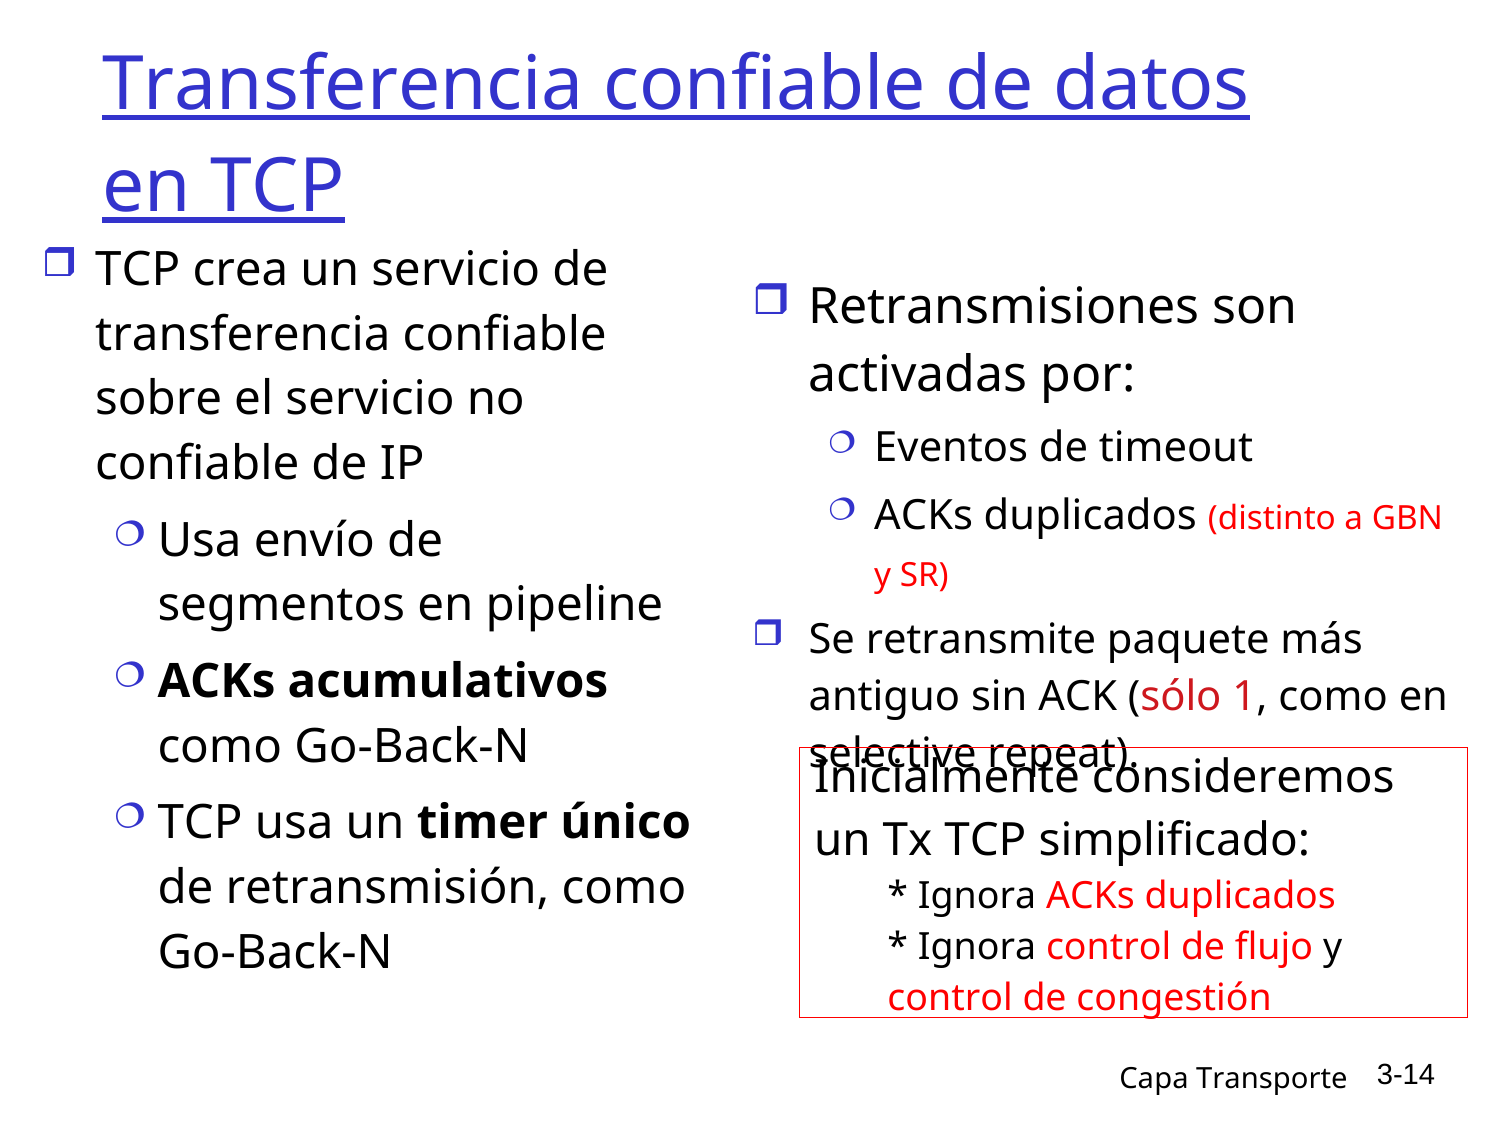

# Transferencia confiable de datos en TCP
TCP crea un servicio de transferencia confiable sobre el servicio no confiable de IP
Usa envío de segmentos en pipeline
ACKs acumulativos como Go-Back-N
TCP usa un timer único de retransmisión, como Go-Back-N
Retransmisiones son activadas por:
Eventos de timeout
ACKs duplicados (distinto a GBN y SR)
Se retransmite paquete más antiguo sin ACK (sólo 1, como en selective repeat).
Inicialmente consideremos un Tx TCP simplificado:
* Ignora ACKs duplicados
* Ignora control de flujo y control de congestión
14